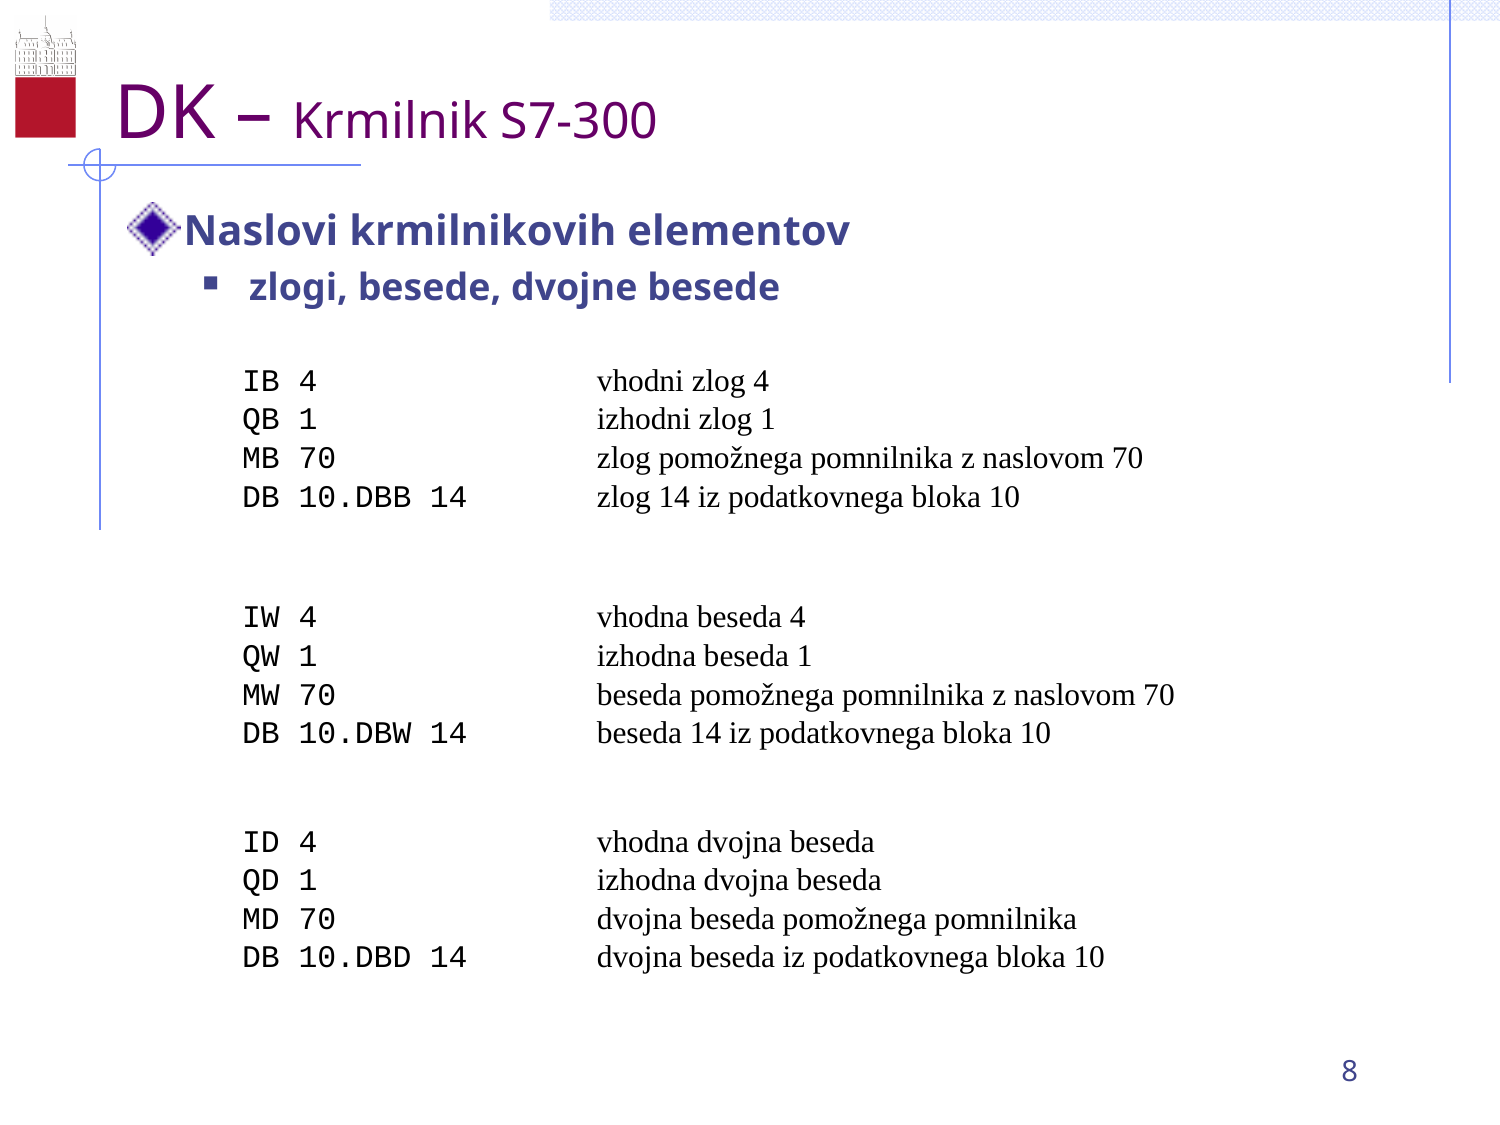

DK – Krmilnik S7-300
# Naslovi krmilnikovih elementov
zlogi, besede, dvojne besede